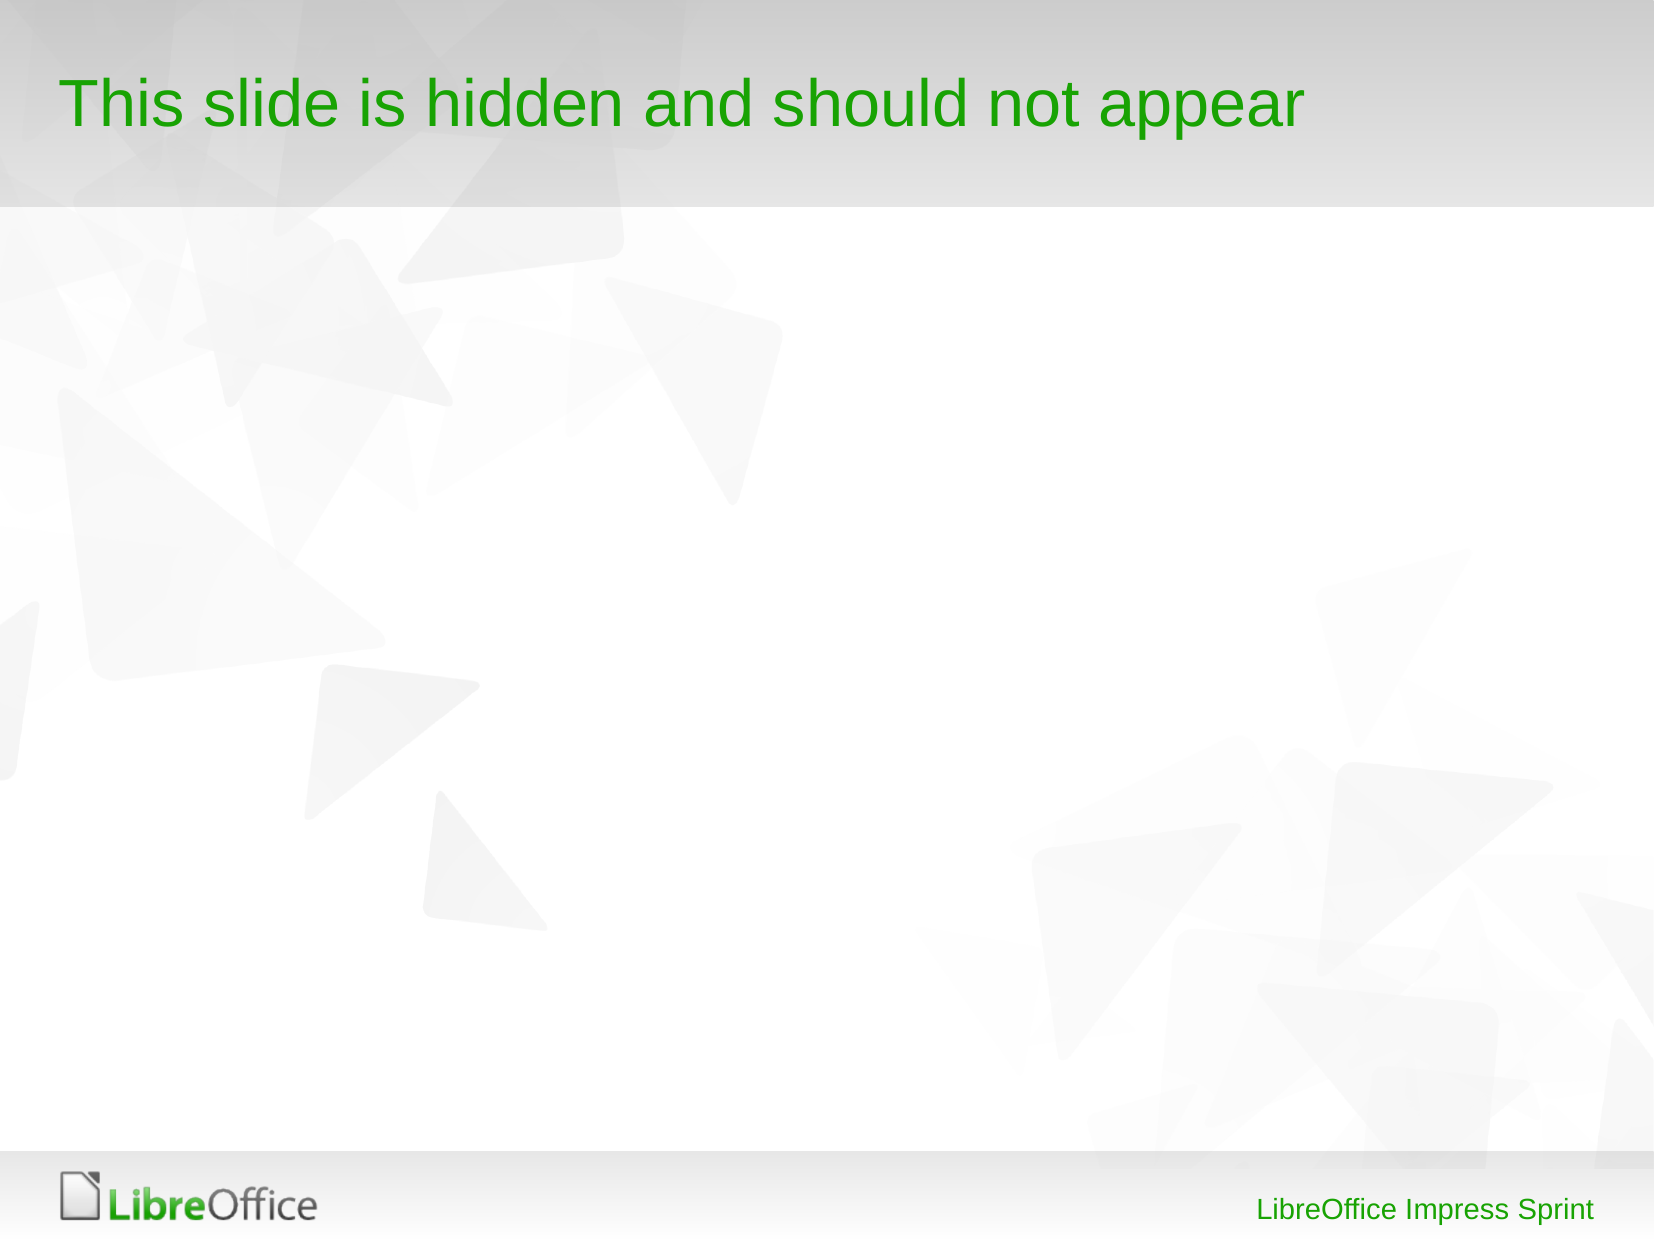

# This slide is hidden and should not appear
LibreOffice Impress Sprint